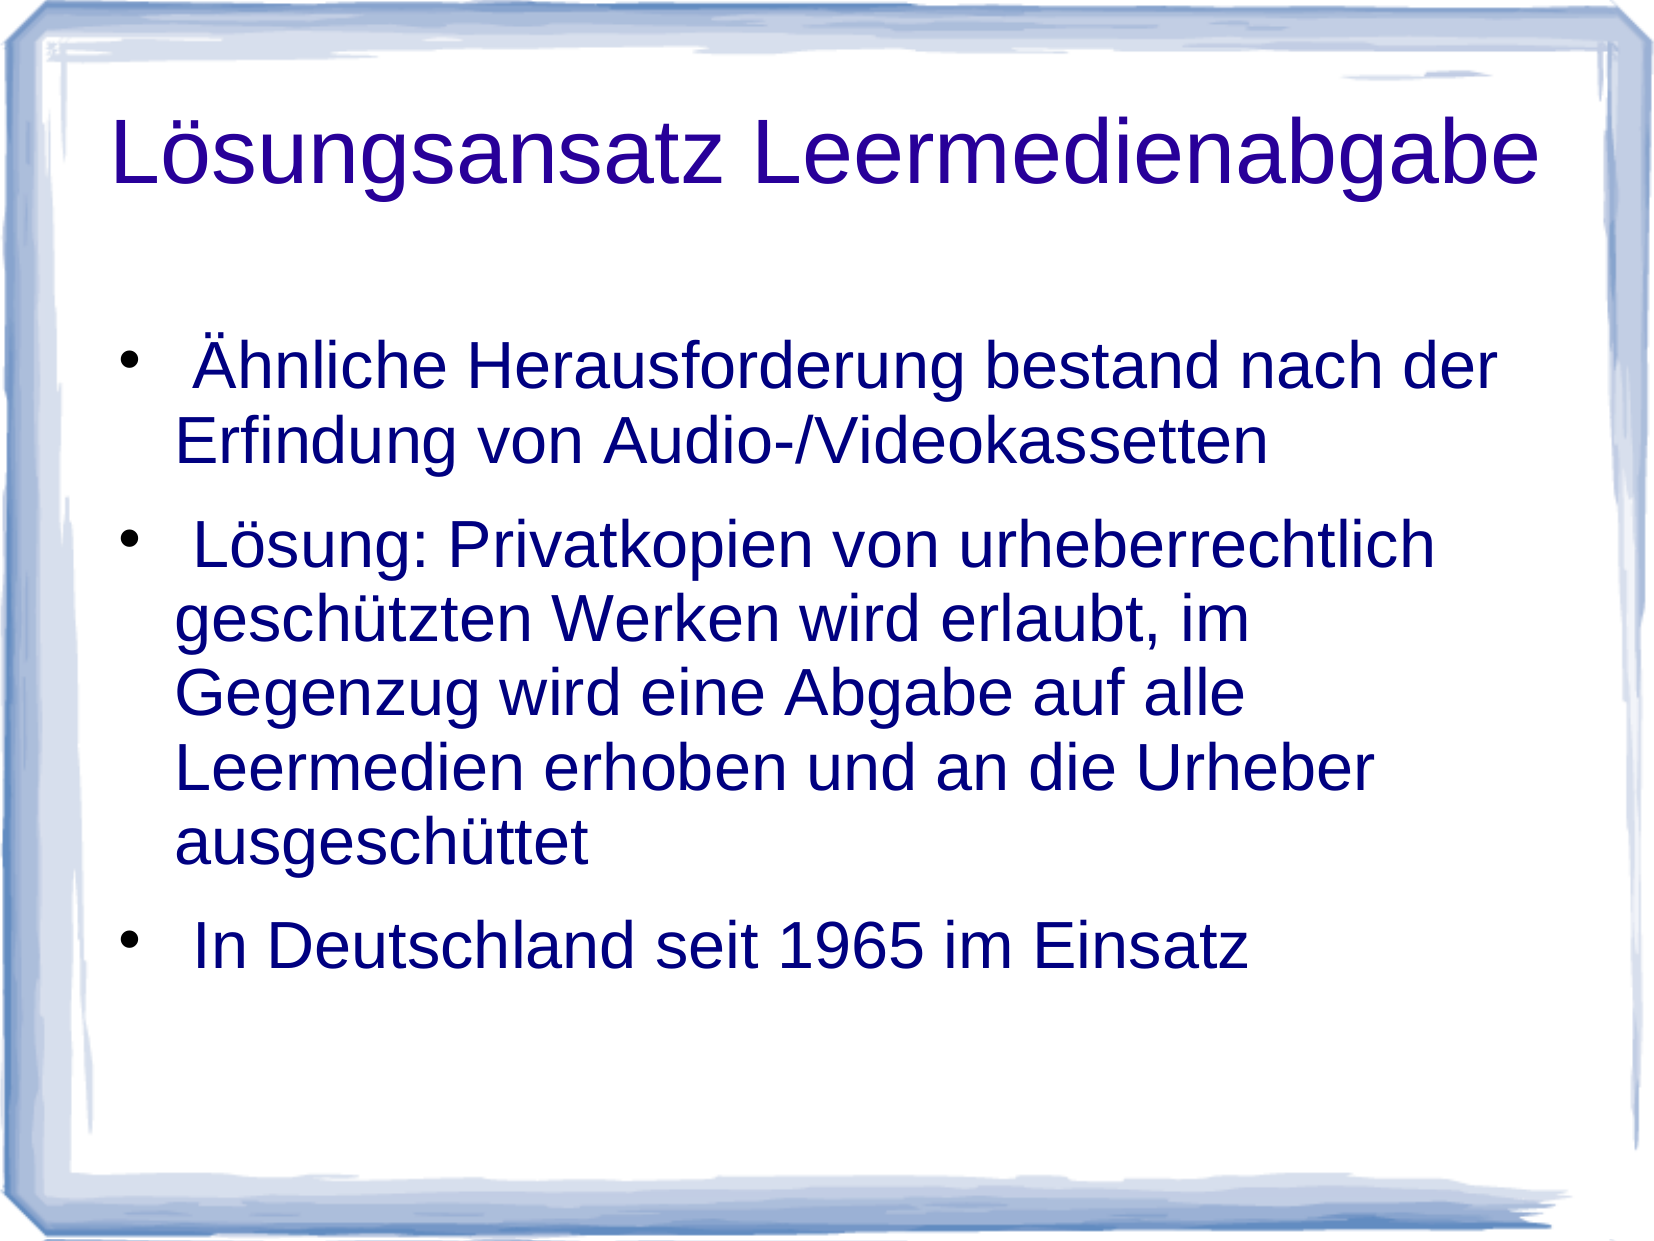

# Lösungsansatz Leermedienabgabe
 Ähnliche Herausforderung bestand nach der Erfindung von Audio-/Videokassetten
 Lösung: Privatkopien von urheberrechtlich geschützten Werken wird erlaubt, im Gegenzug wird eine Abgabe auf alle Leermedien erhoben und an die Urheber ausgeschüttet
 In Deutschland seit 1965 im Einsatz